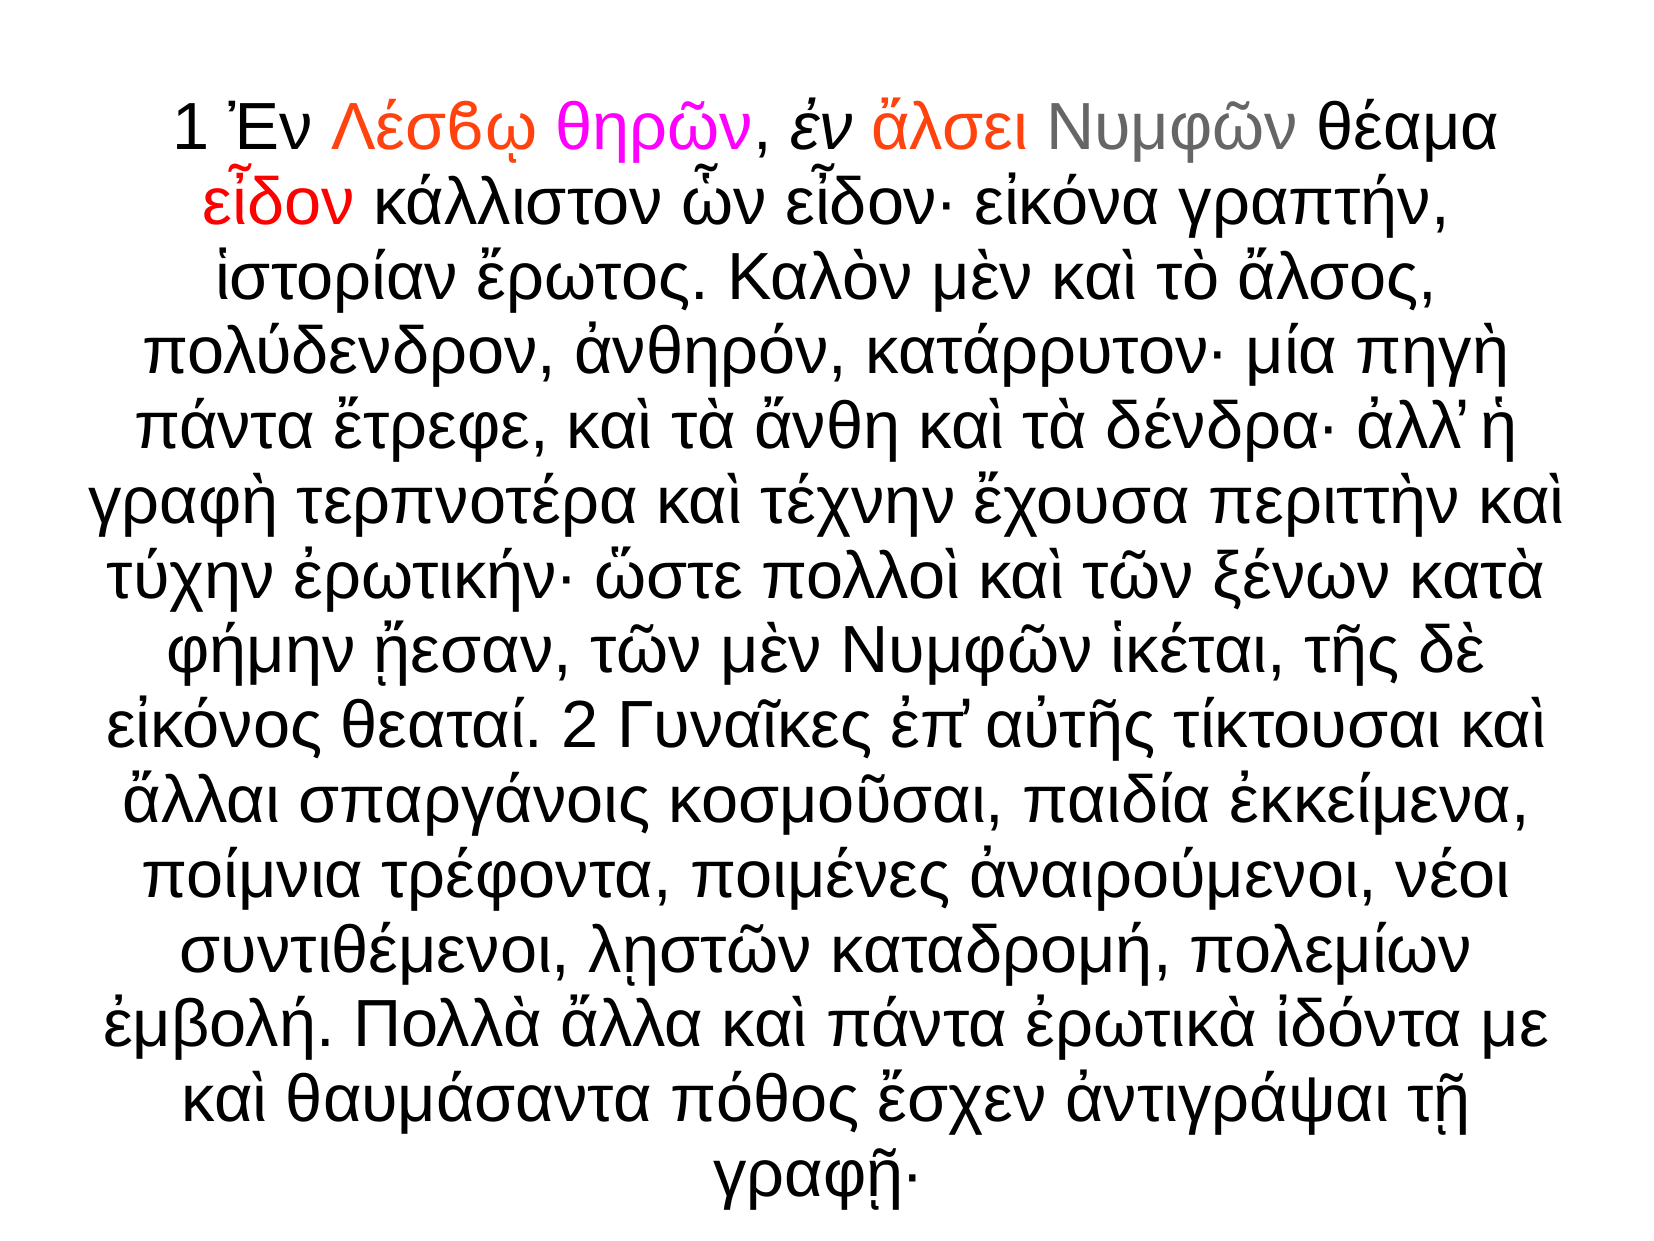

# 1 Ἐν Λέσϐῳ θηρῶν, ἐν ἄλσει Νυμφῶν θέαμα εἶδον κάλλιστον ὧν εἶδον· εἰκόνα γραπτήν, ἱστορίαν ἔρωτος. Καλὸν μὲν καὶ τὸ ἄλσος, πολύδενδρον, ἀνθηρόν, κατάρρυτον· μία πηγὴ πάντα ἔτρεφε, καὶ τὰ ἄνθη καὶ τὰ δένδρα· ἀλλ̓ ἡ γραφὴ τερπνοτέρα καὶ τέχνην ἔχουσα περιττὴν καὶ τύχην ἐρωτικήν· ὥστε πολλοὶ καὶ τῶν ξένων κατὰ φήμην ᾔεσαν, τῶν μὲν Νυμφῶν ἱκέται, τῆς δὲ εἰκόνος θεαταί. 2 Γυναῖκες ἐπ̓ αὐτῆς τίκτουσαι καὶ ἄλλαι σπαργάνοις κοσμοῦσαι, παιδία ἐκκείμενα, ποίμνια τρέφοντα, ποιμένες ἀναιρούμενοι, νέοι συντιθέμενοι, λῃστῶν καταδρομή, πολεμίων ἐμβολή. Πολλὰ ἄλλα καὶ πάντα ἐρωτικὰ ἰδόντα με καὶ θαυμάσαντα πόθος ἔσχεν ἀντιγράψαι τῇ γραφῇ·